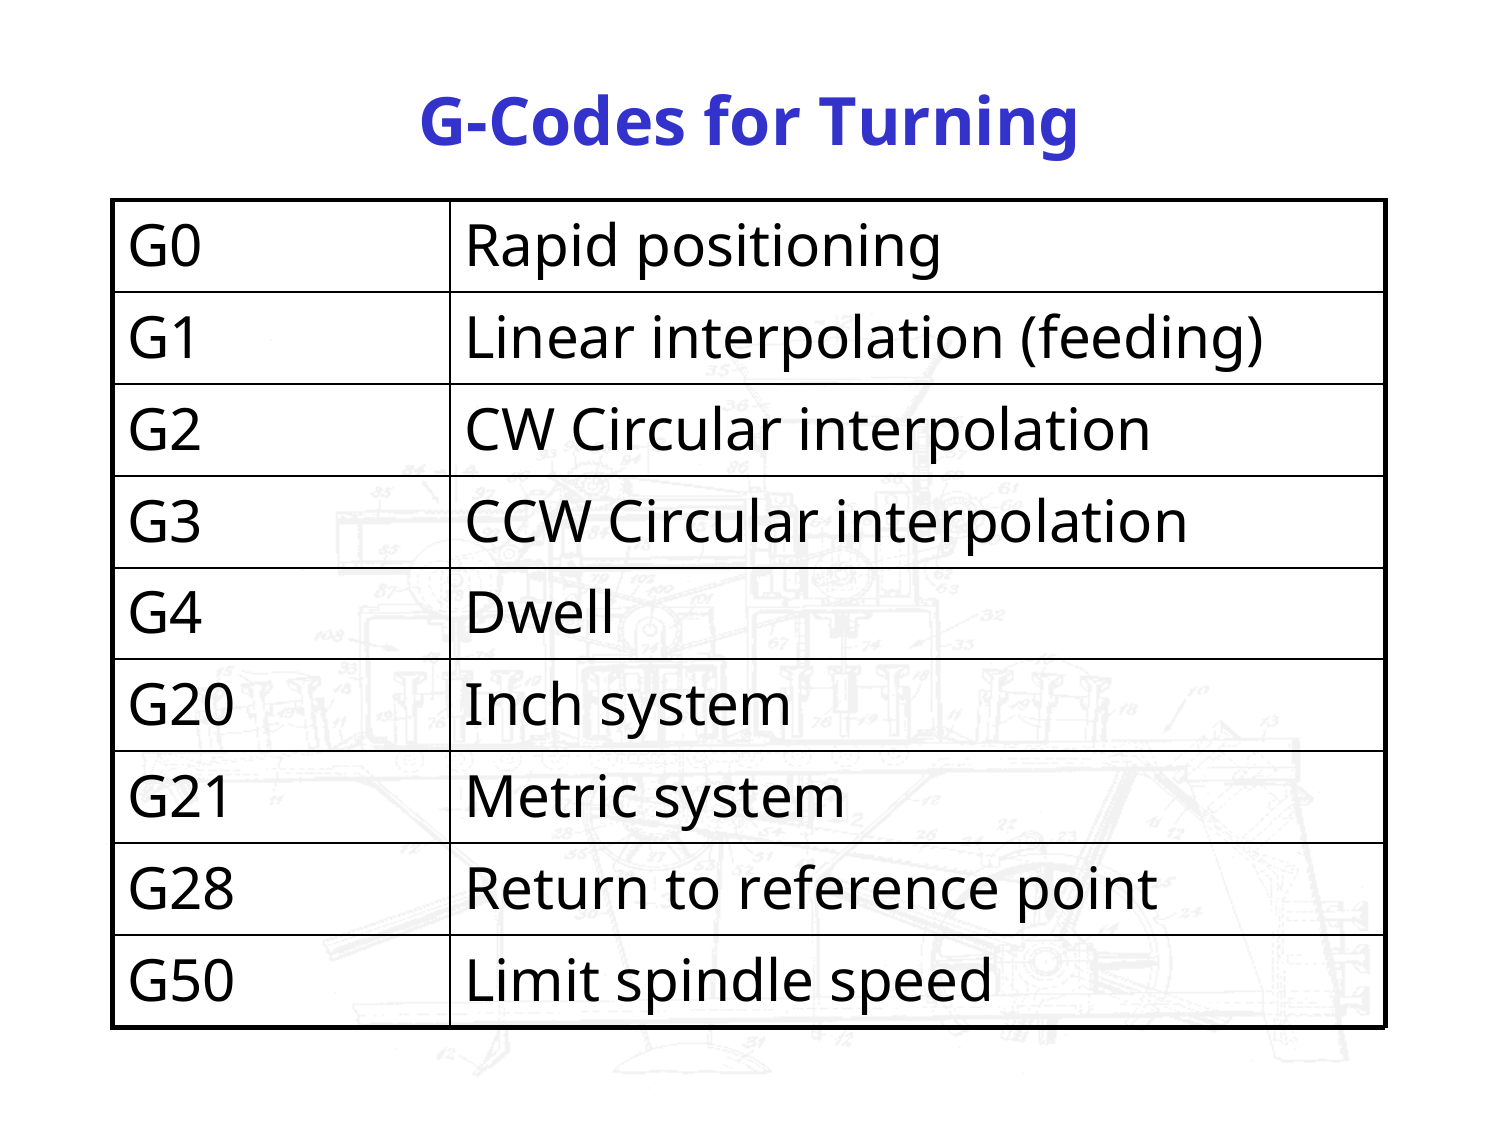

# G-Codes for Turning
G0
Rapid positioning
G1
Linear interpolation (feeding)‏
G2
CW Circular interpolation
G3
CCW Circular interpolation
G4
Dwell
G20
Inch system
G21
Metric system
G28
Return to reference point
G50
Limit spindle speed